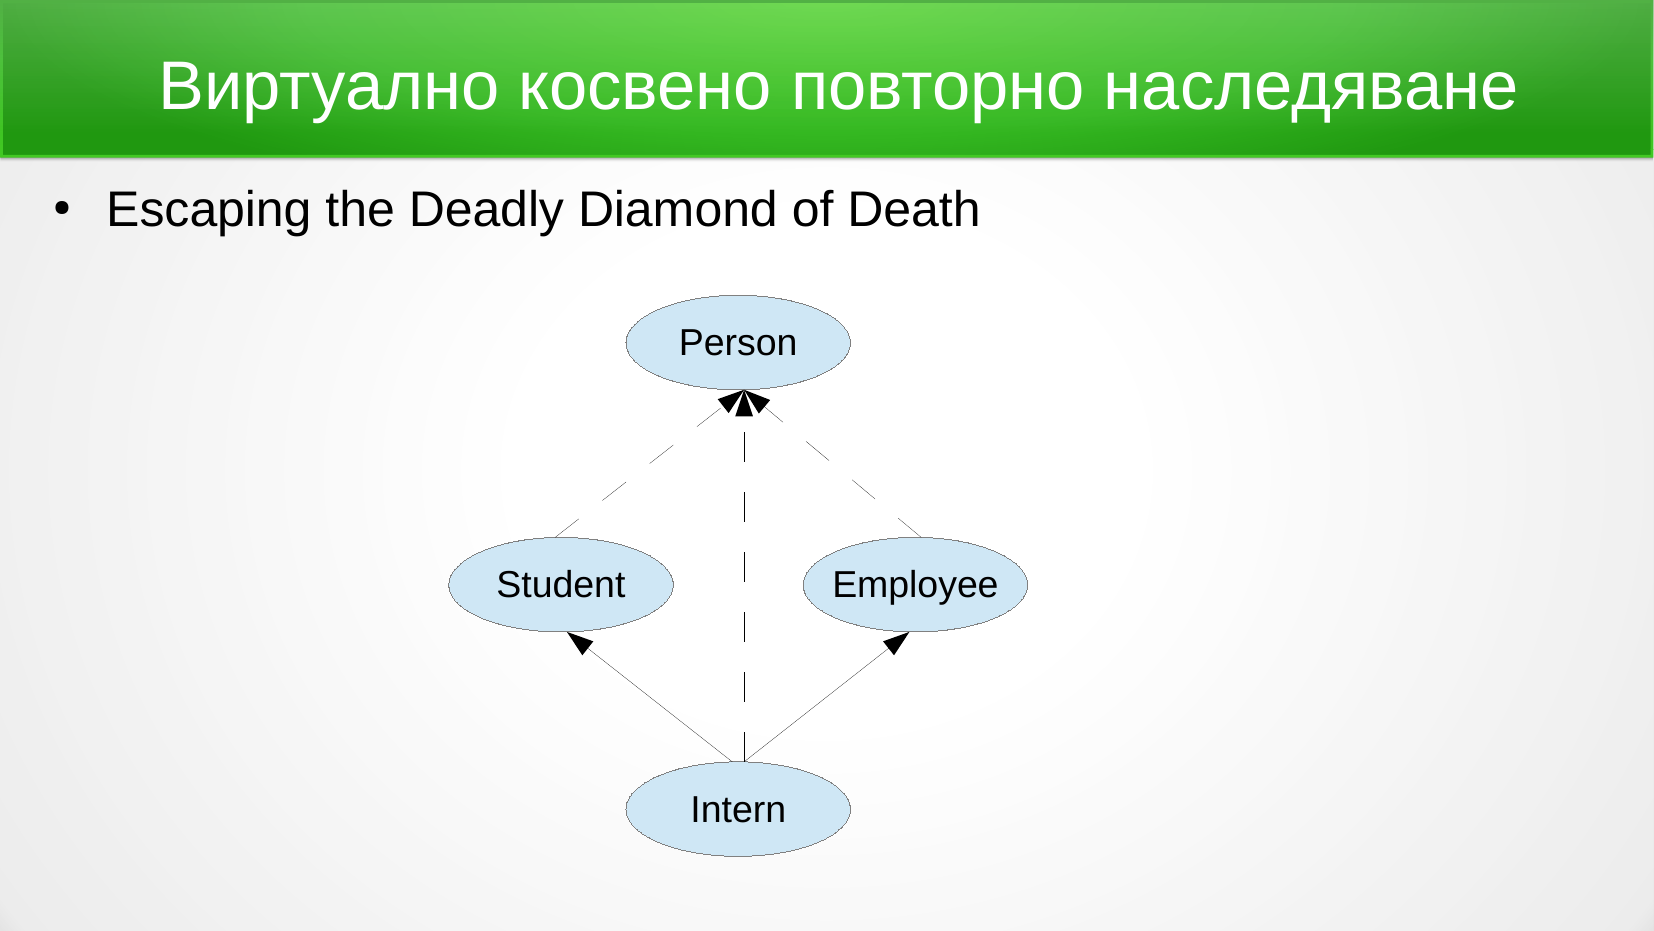

# Виртуално косвено повторно наследяване
Escaping the Deadly Diamond of Death
Person
Student
Employee
Intern